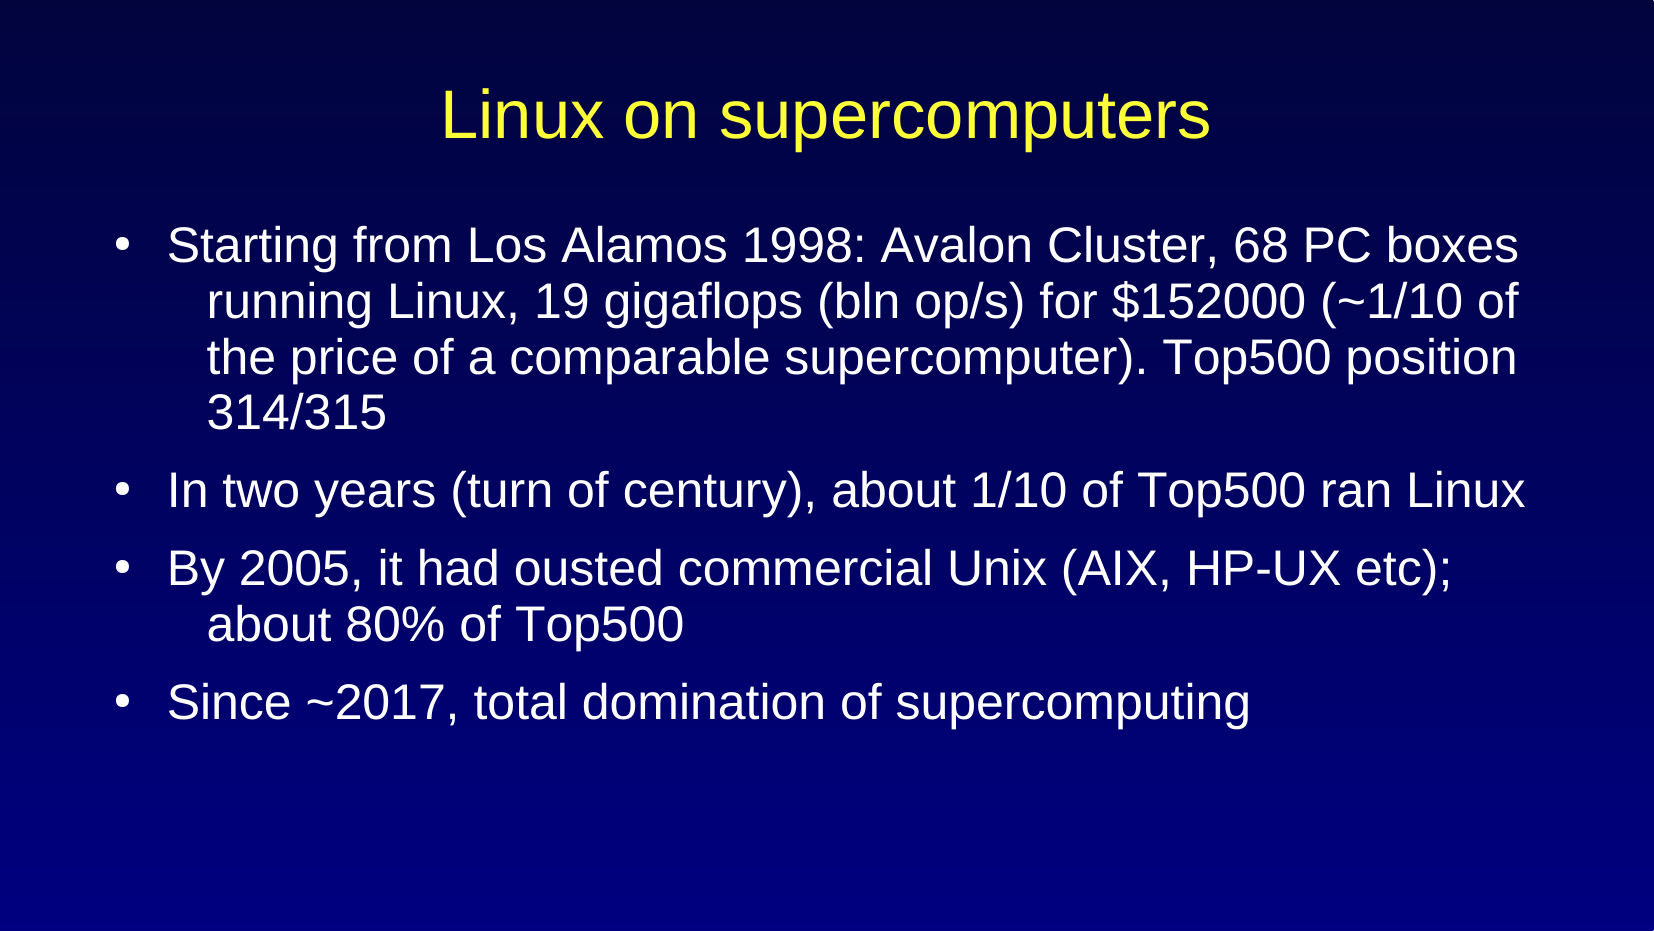

# Linux on supercomputers
Starting from Los Alamos 1998: Avalon Cluster, 68 PC boxes running Linux, 19 gigaflops (bln op/s) for $152000 (~1/10 of the price of a comparable supercomputer). Top500 position 314/315
In two years (turn of century), about 1/10 of Top500 ran Linux
By 2005, it had ousted commercial Unix (AIX, HP-UX etc); about 80% of Top500
Since ~2017, total domination of supercomputing